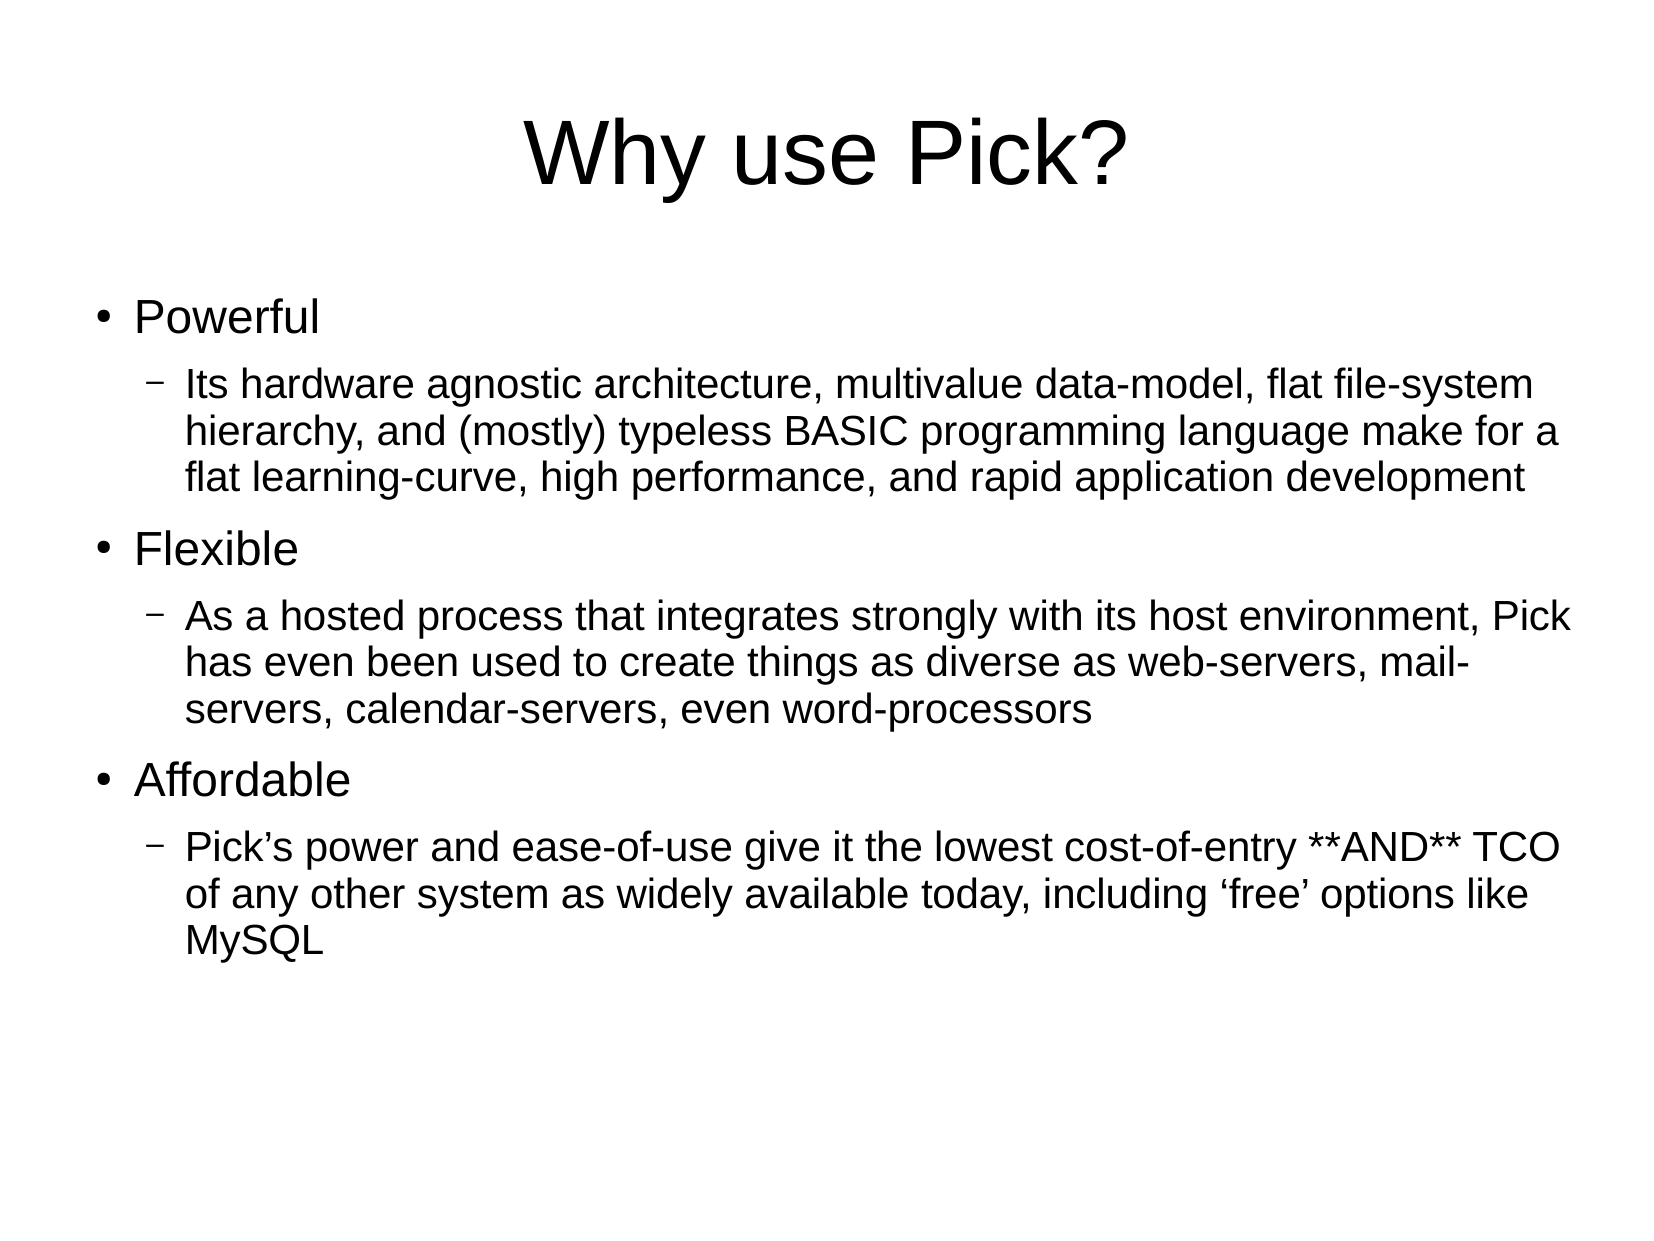

# Why use Pick?
Powerful
Its hardware agnostic architecture, multivalue data-model, flat file-system hierarchy, and (mostly) typeless BASIC programming language make for a flat learning-curve, high performance, and rapid application development
Flexible
As a hosted process that integrates strongly with its host environment, Pick has even been used to create things as diverse as web-servers, mail-servers, calendar-servers, even word-processors
Affordable
Pick’s power and ease-of-use give it the lowest cost-of-entry **AND** TCO of any other system as widely available today, including ‘free’ options like MySQL